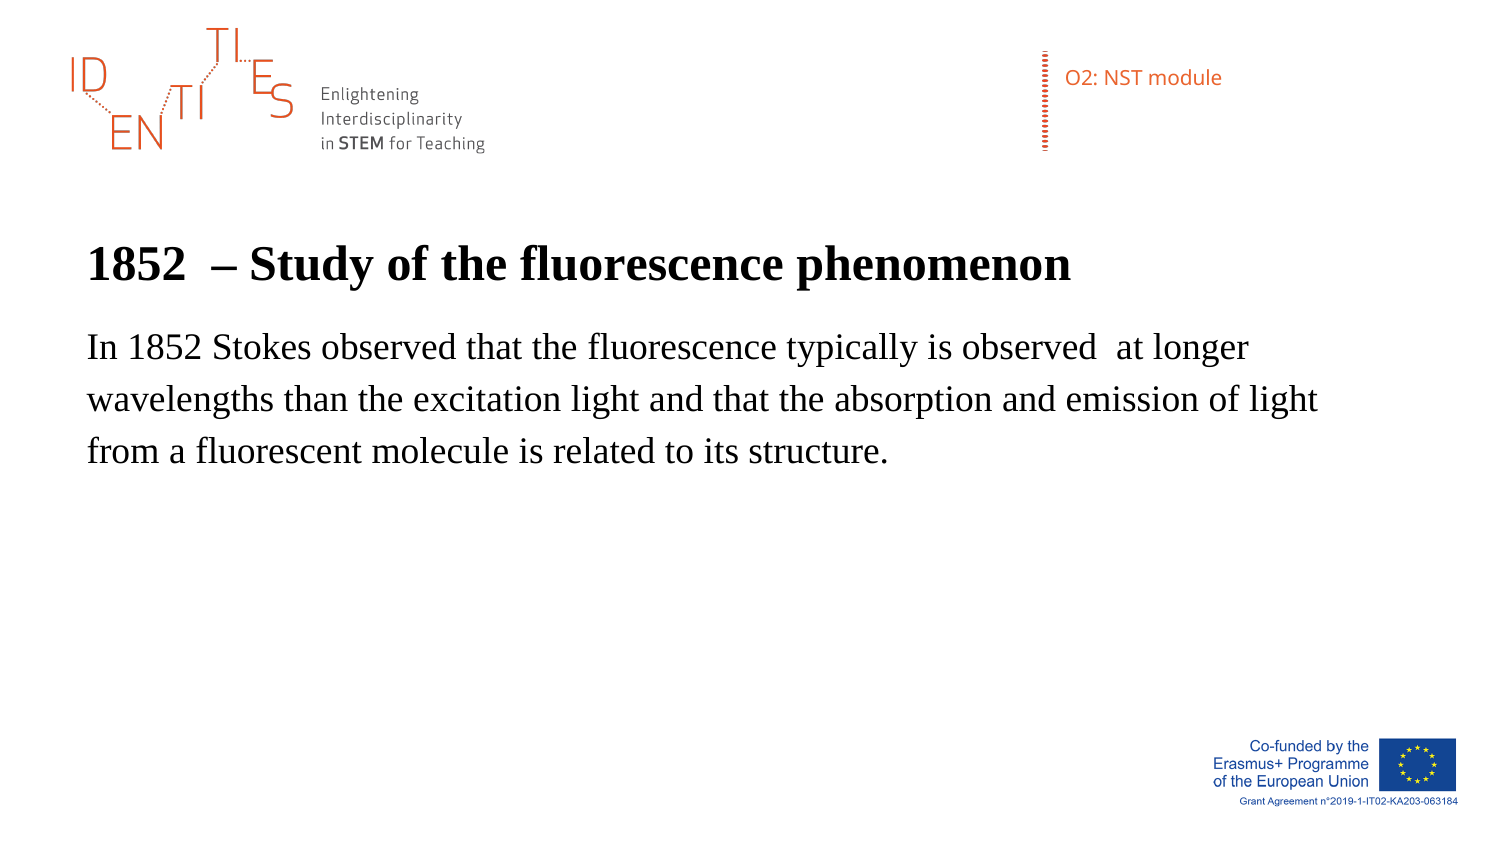

O2: NST module
1852 – Study of the fluorescence phenomenon
In 1852 Stokes observed that the fluorescence typically is observed at longer wavelengths than the excitation light and that the absorption and emission of light from a fluorescent molecule is related to its structure.